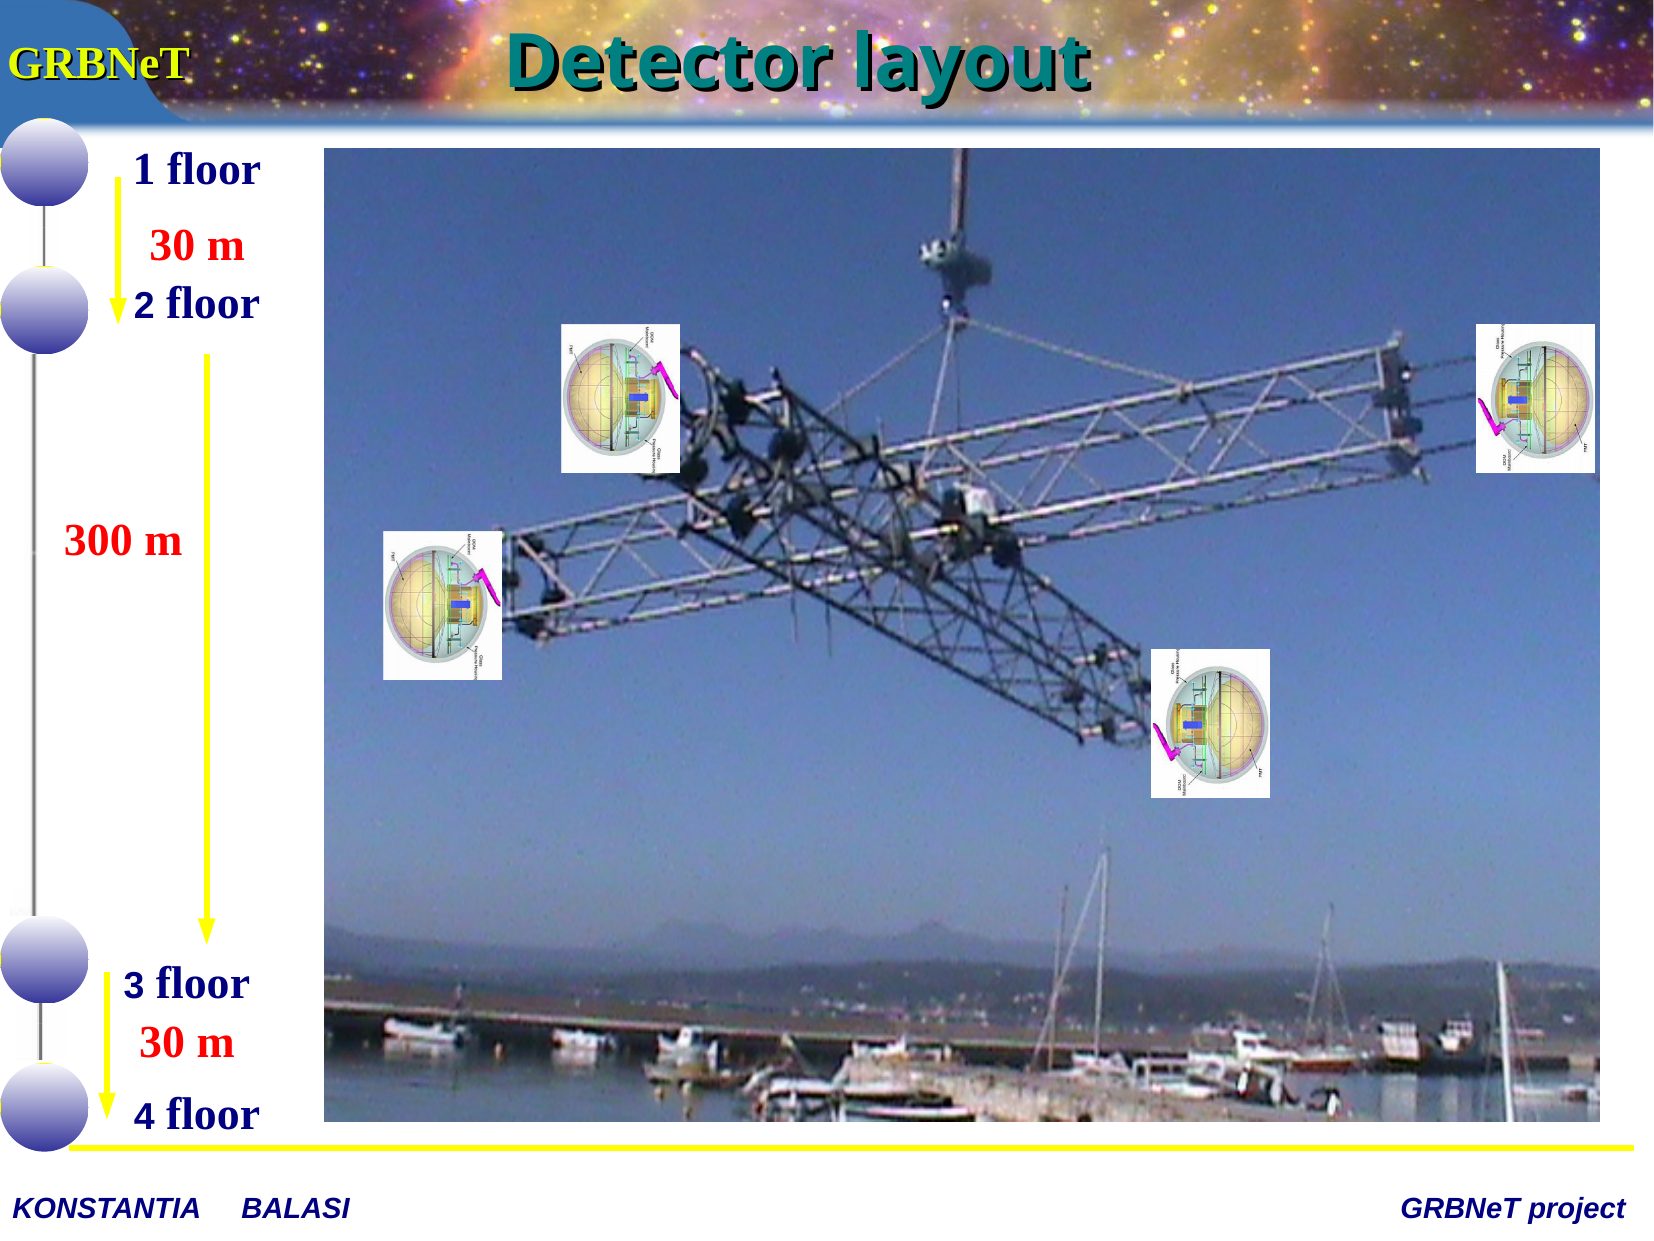

Detector layout
Detector layout
# GRBNeT
GRBNeT
1 floor
30 m
2 floor
300 m
3 floor
30 m
4 floor
KONSTANTIA BALASI 	 		 GRBNeT project